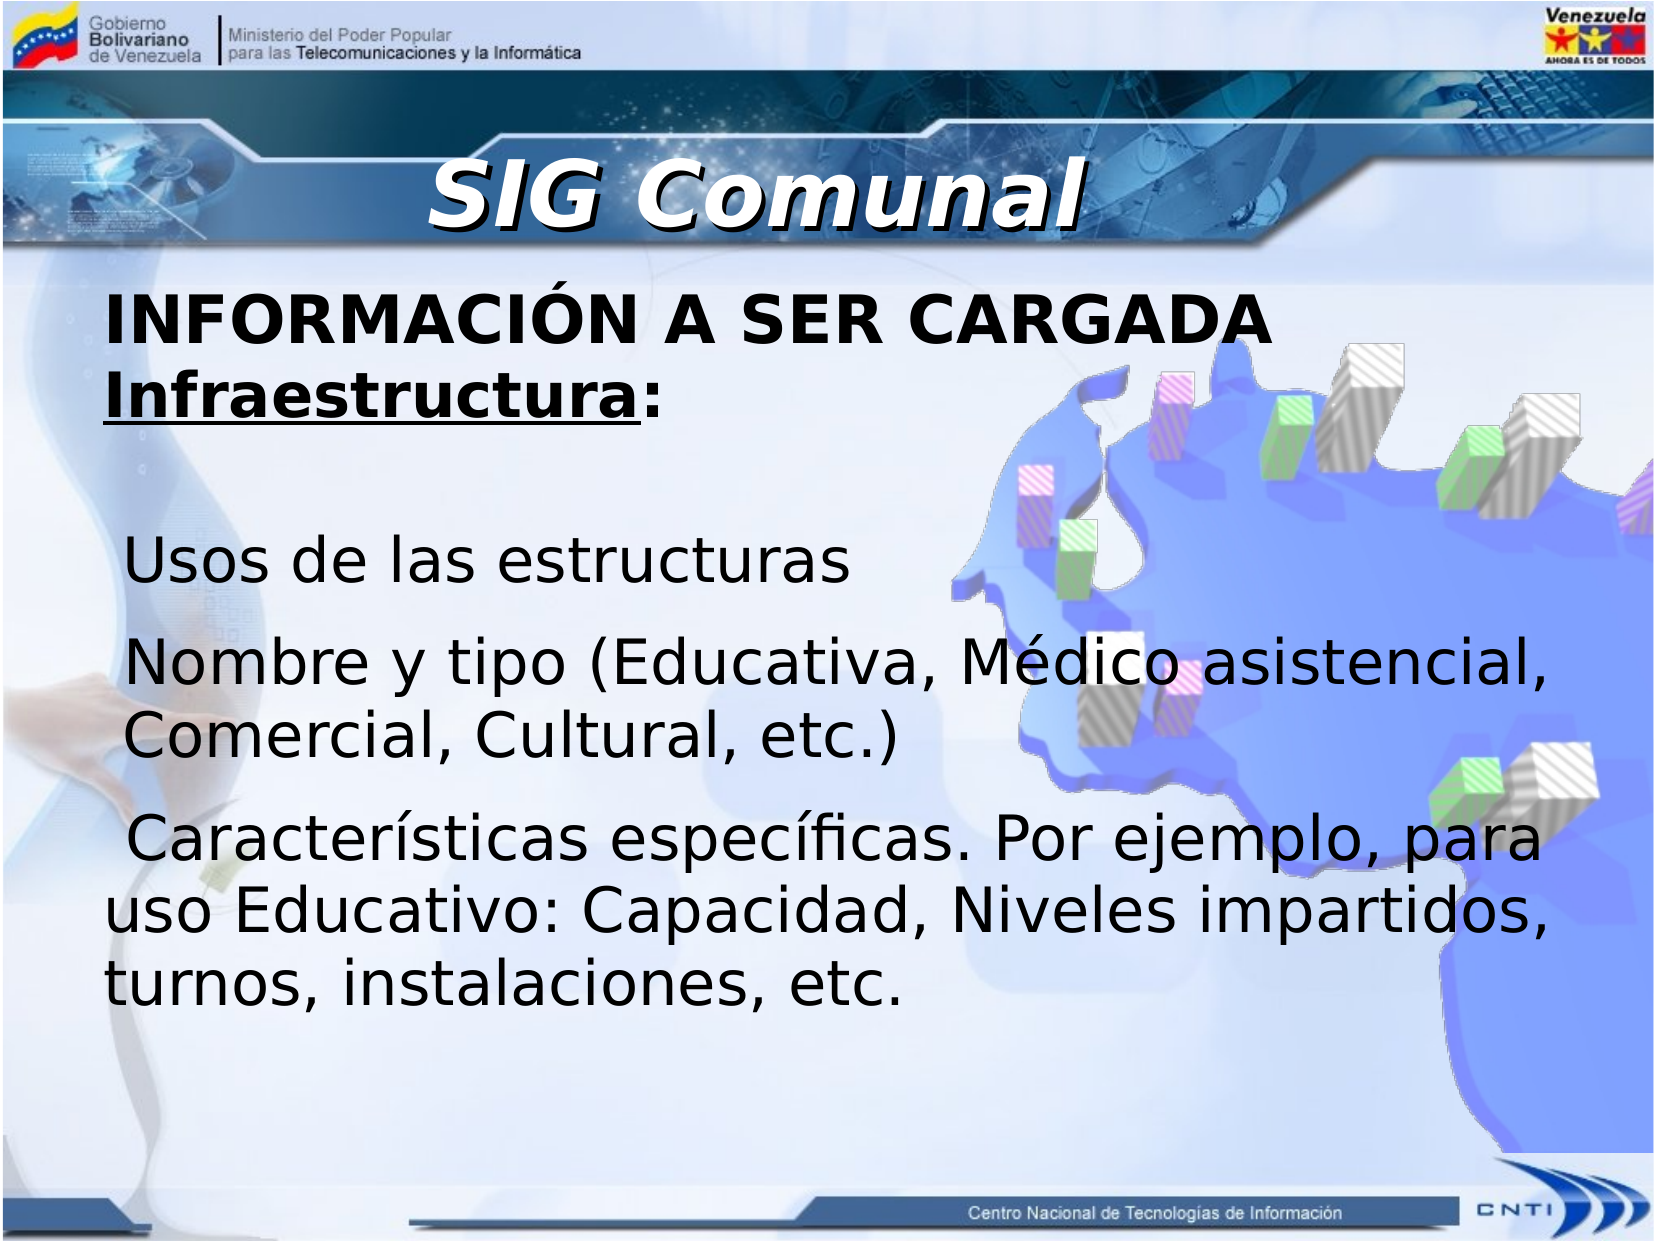

# SIG Comunal
INFORMACIÓN A SER CARGADA
Infraestructura:
 Usos de las estructuras
 Nombre y tipo (Educativa, Médico asistencial, Comercial, Cultural, etc.)
 Características específicas. Por ejemplo, para uso Educativo: Capacidad, Niveles impartidos, turnos, instalaciones, etc.